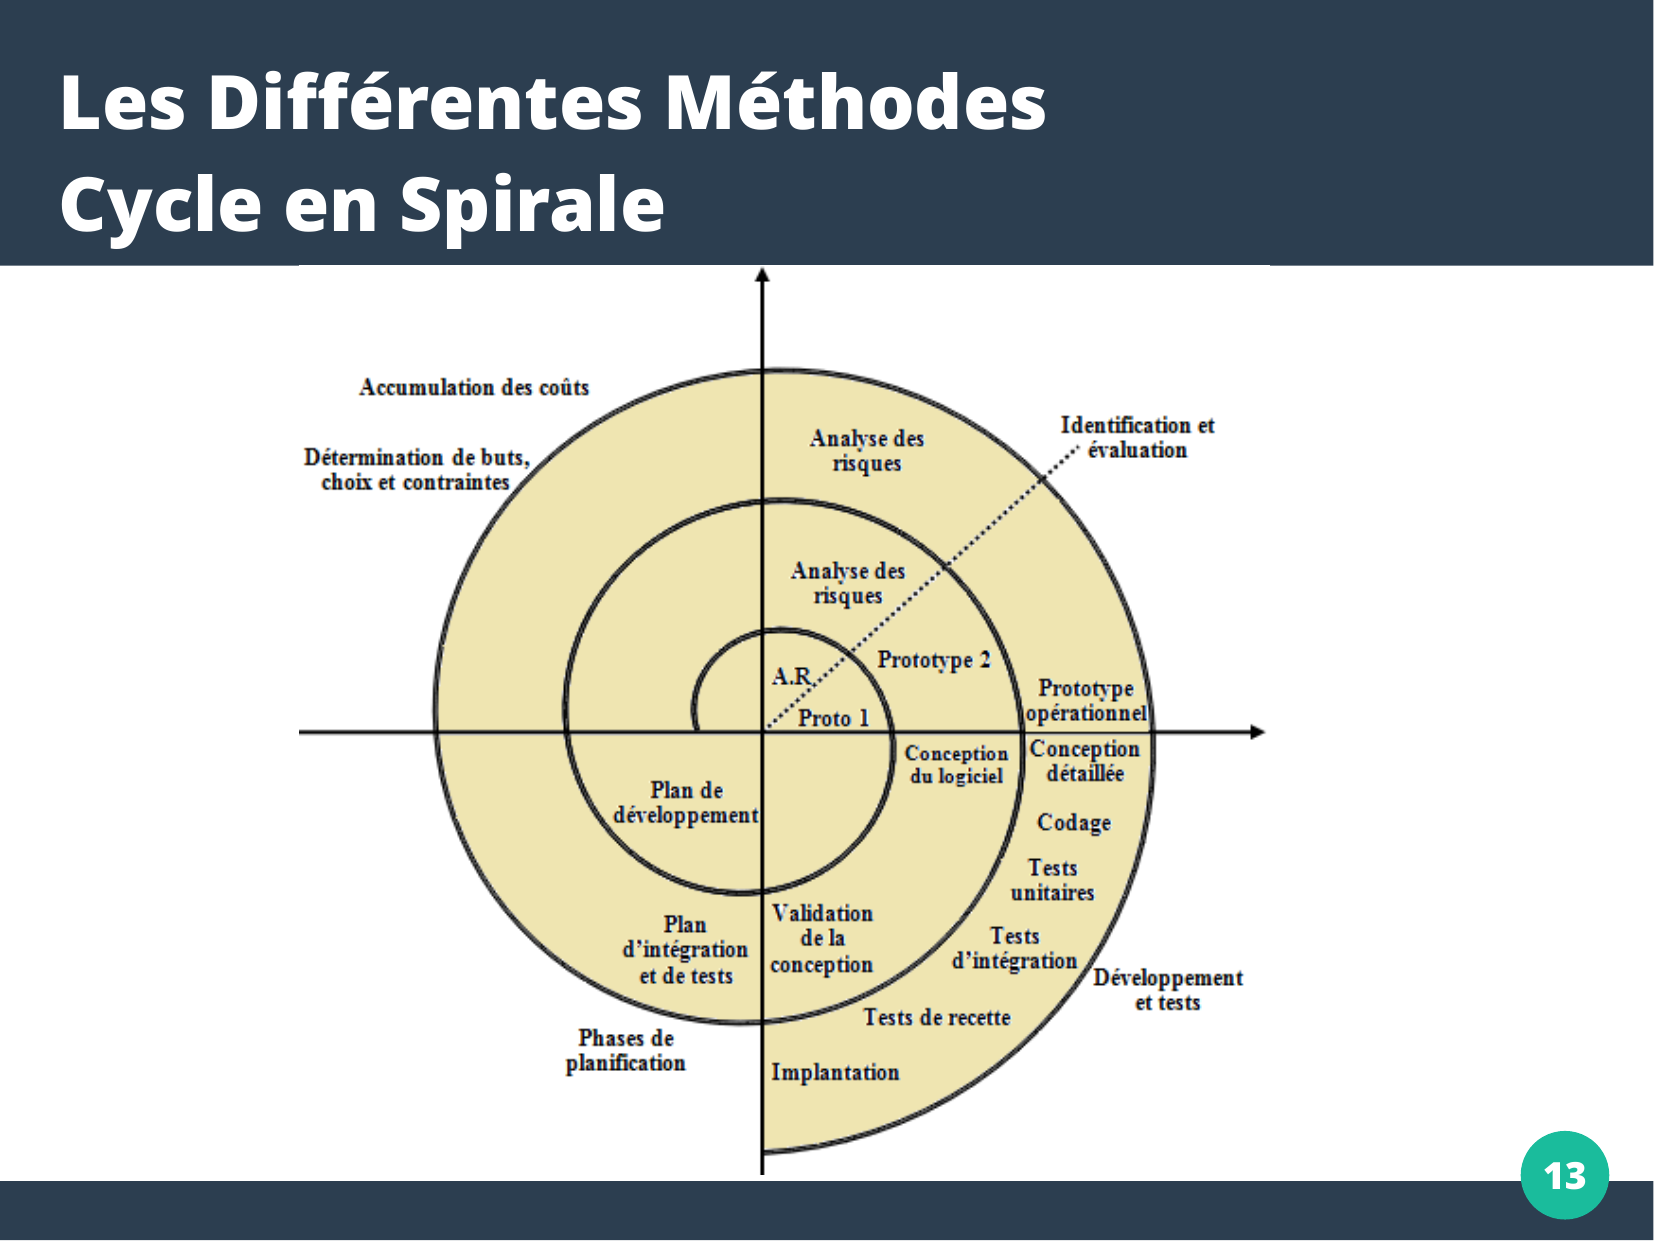

# Les Différentes Méthodes Cycle en Spirale
13